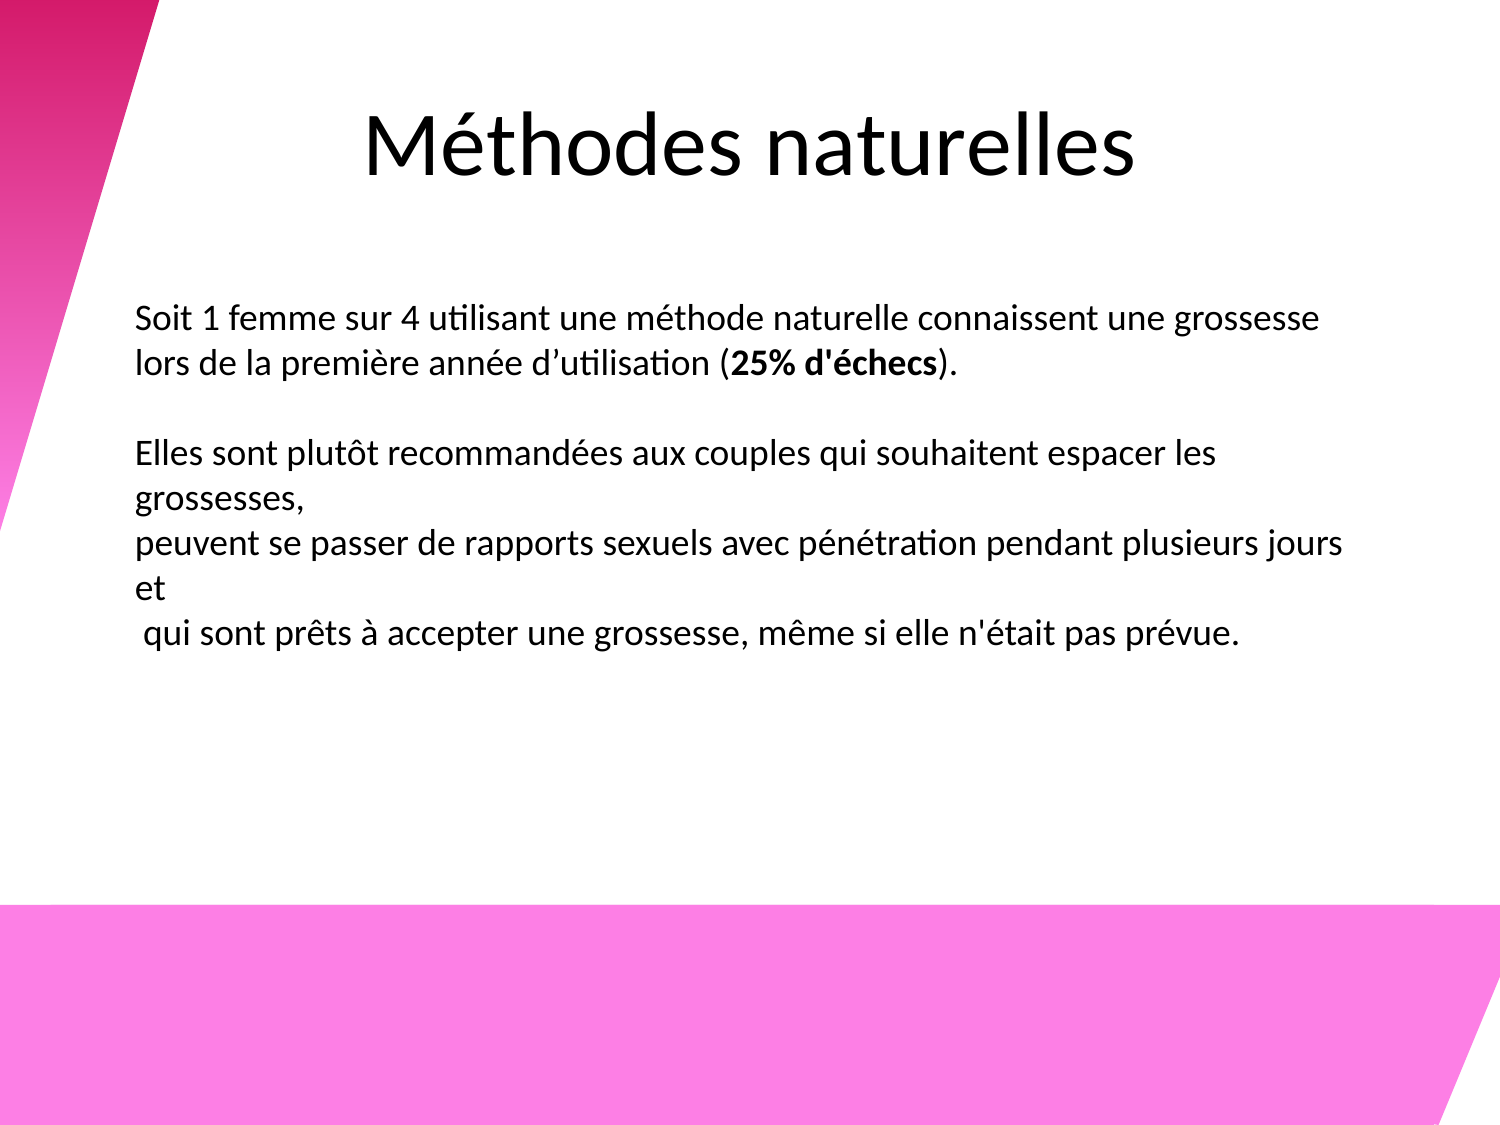

# Méthodes naturelles
Soit 1 femme sur 4 utilisant une méthode naturelle connaissent une grossesse
lors de la première année d’utilisation (25% d'échecs).
Elles sont plutôt recommandées aux couples qui souhaitent espacer les grossesses,
peuvent se passer de rapports sexuels avec pénétration pendant plusieurs jours et
 qui sont prêts à accepter une grossesse, même si elle n'était pas prévue.